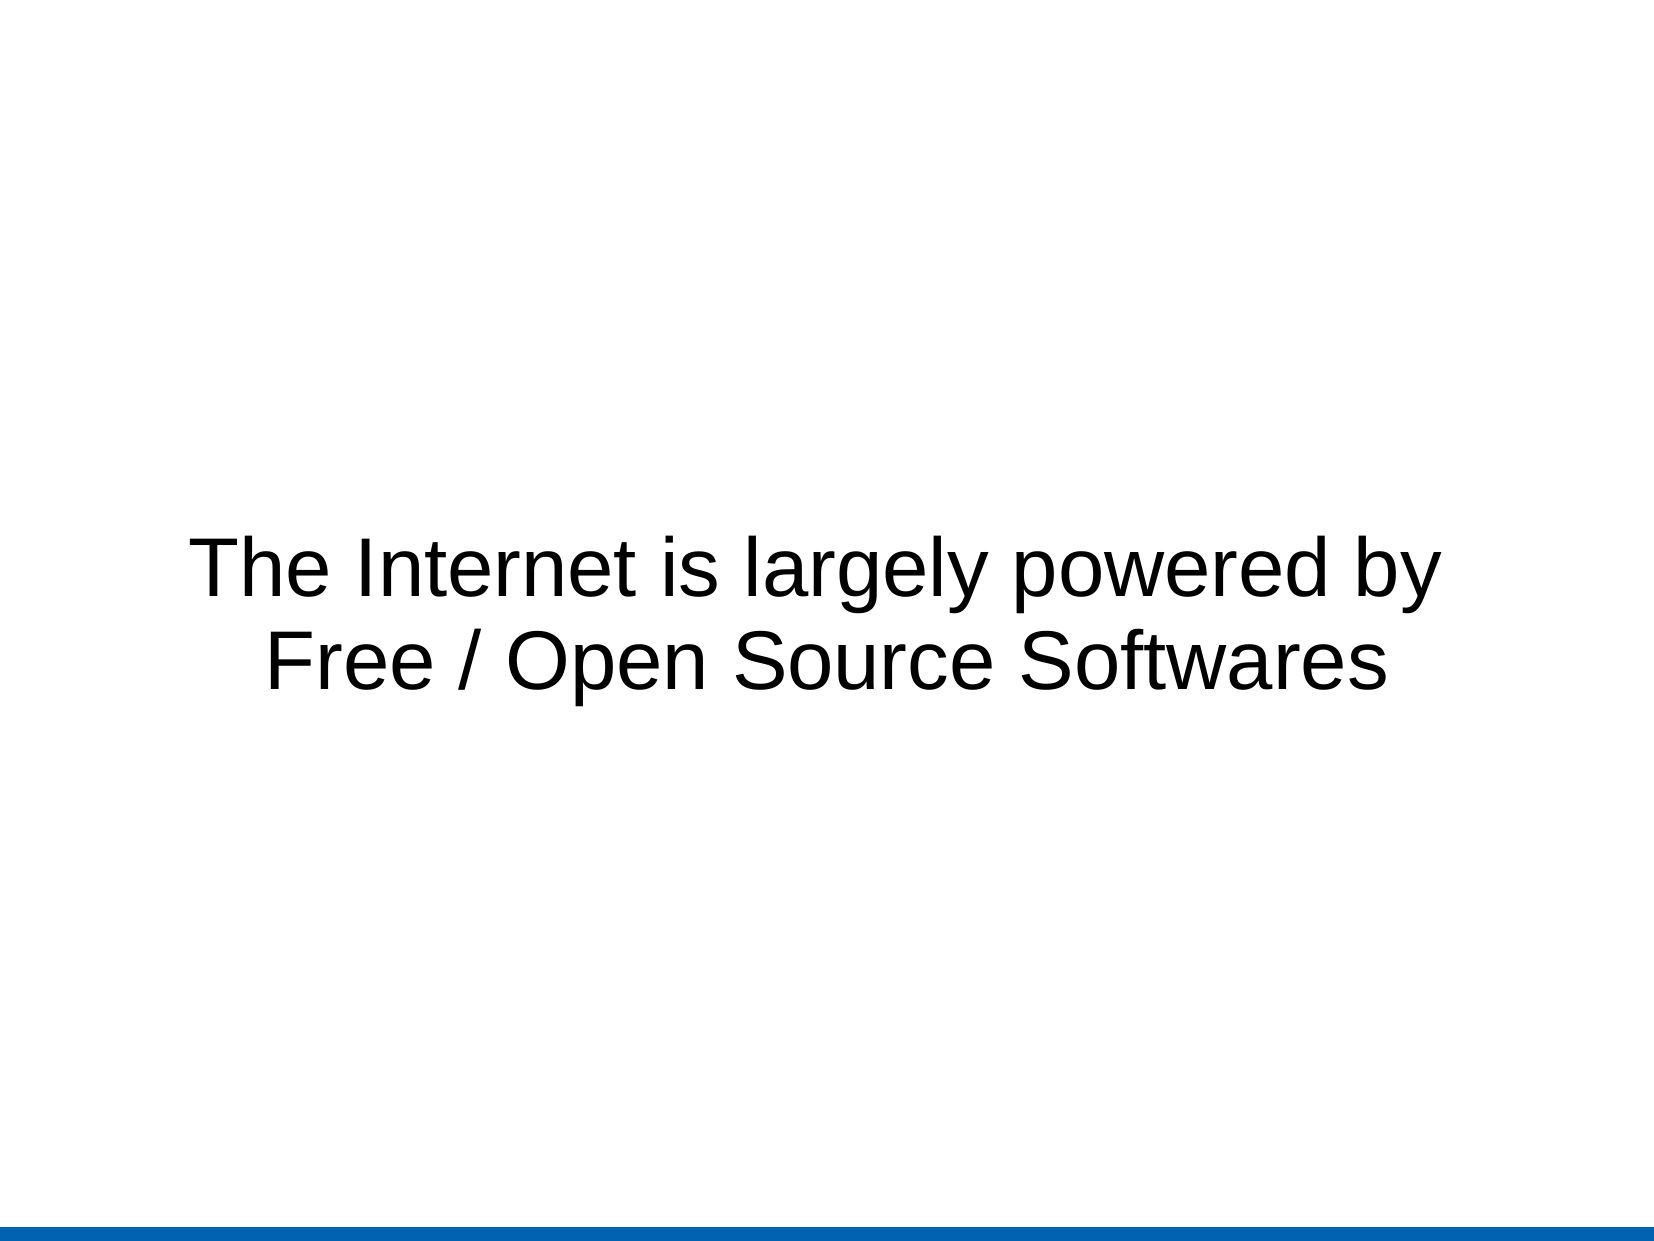

# The Internet is largely powered by
Free / Open Source Softwares